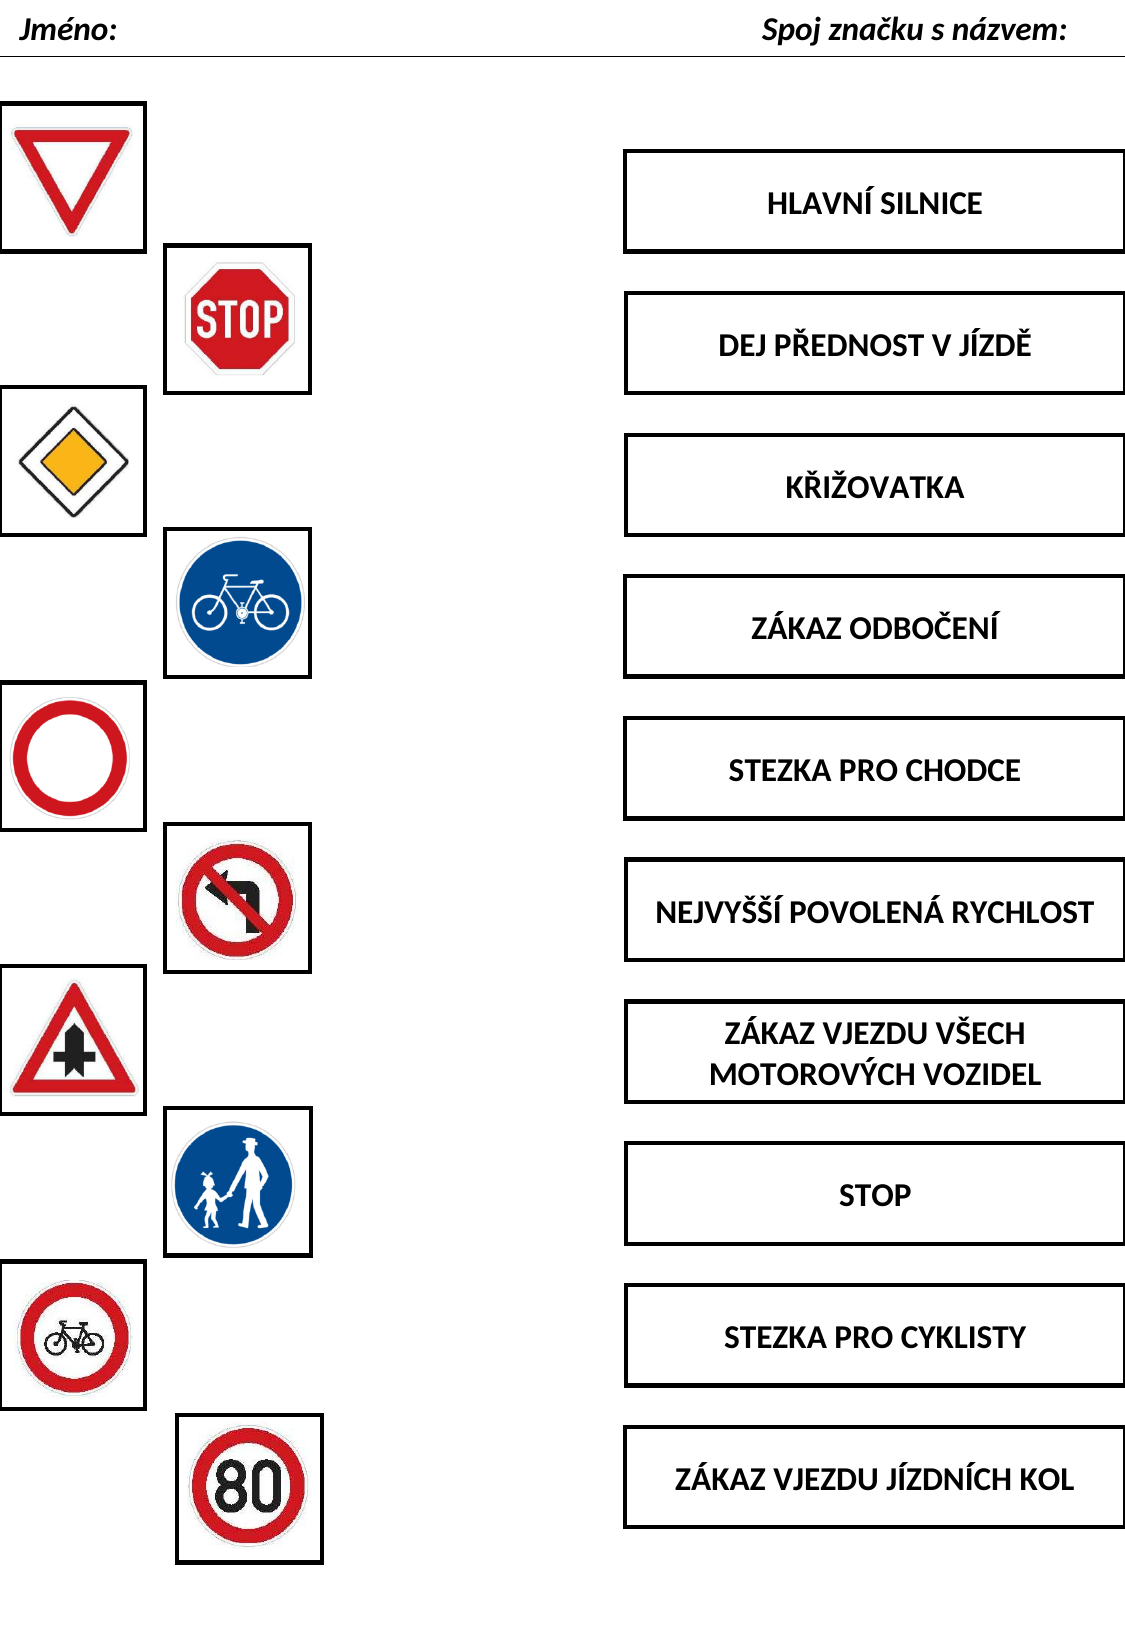

Jméno: Spoj značku s názvem:
HLAVNÍ SILNICE
DEJ PŘEDNOST V JÍZDĚ
KŘIŽOVATKA
ZÁKAZ ODBOČENÍ
STEZKA PRO CHODCE
NEJVYŠŠÍ POVOLENÁ RYCHLOST
ZÁKAZ VJEZDU VŠECH MOTOROVÝCH VOZIDEL
STOP
STEZKA PRO CYKLISTY
ZÁKAZ VJEZDU JÍZDNÍCH KOL